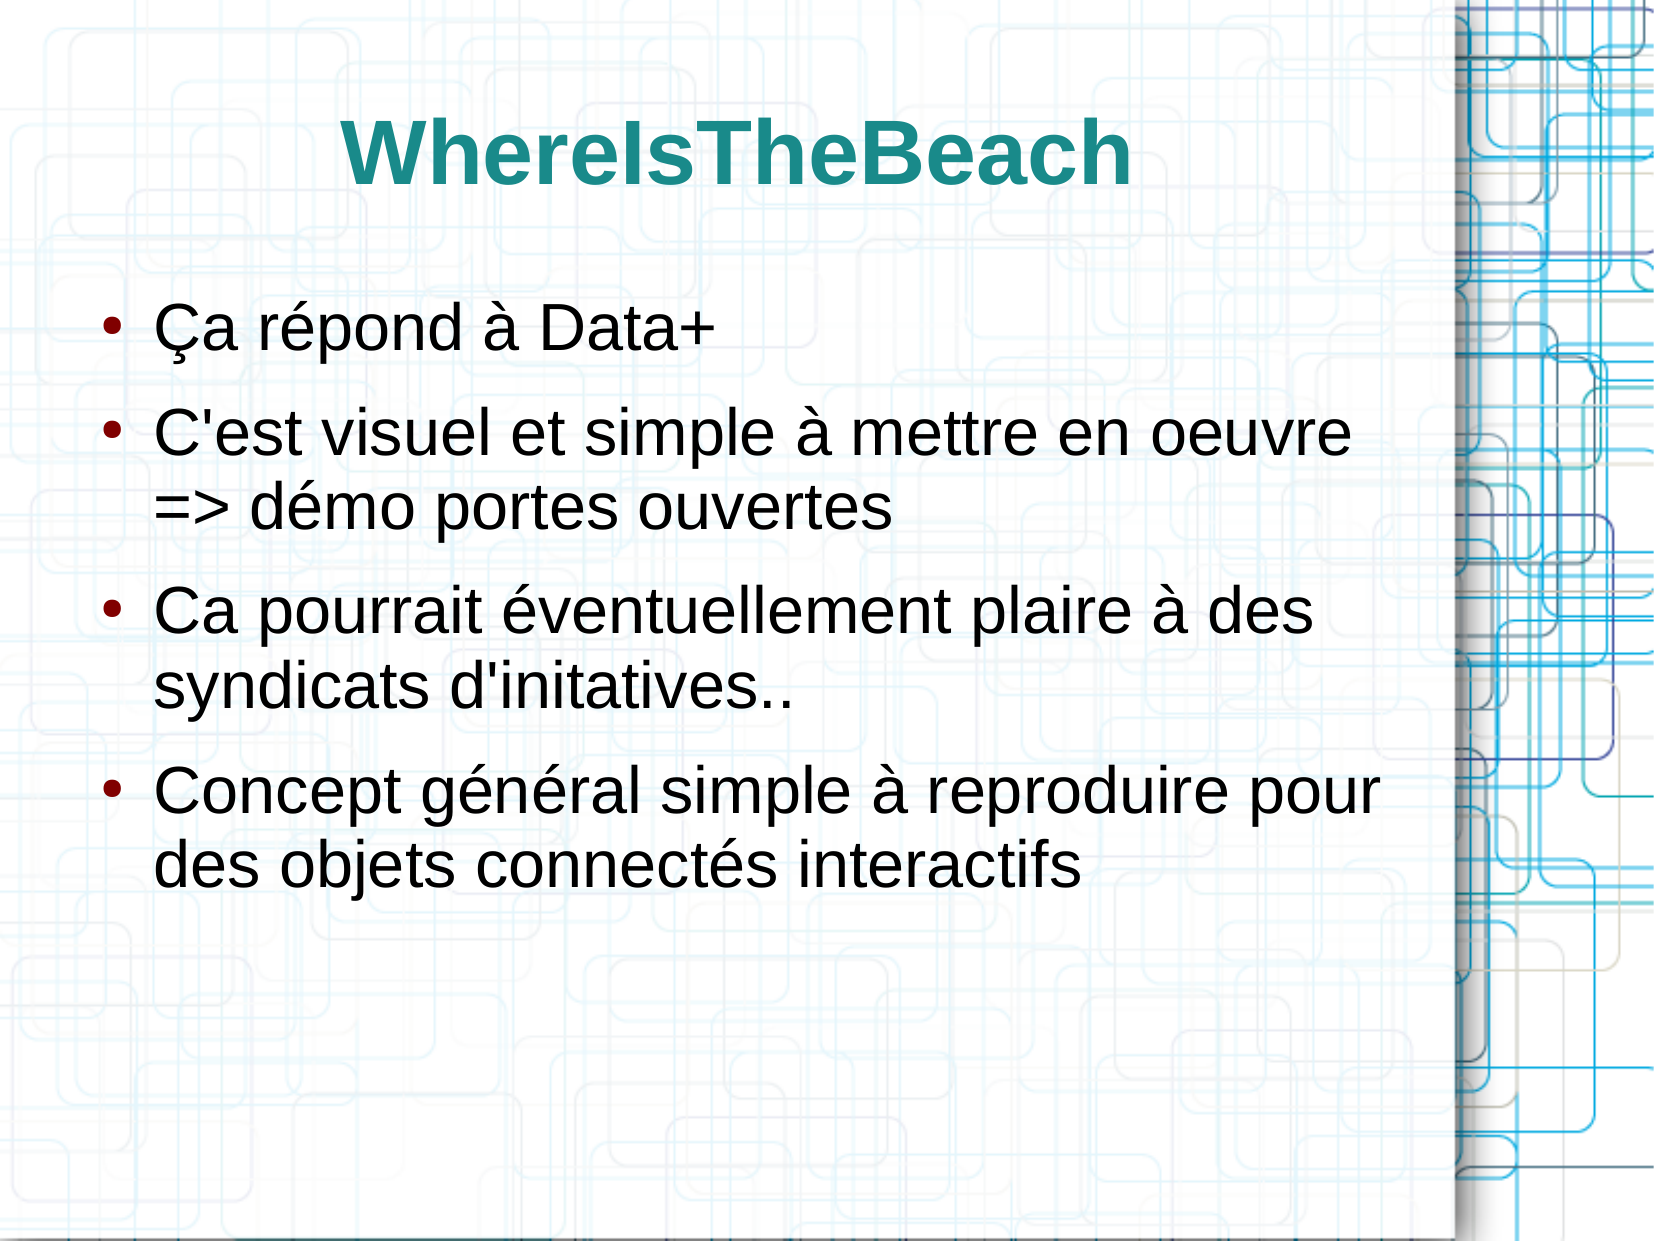

# WhereIsTheBeach
Ça répond à Data+
C'est visuel et simple à mettre en oeuvre => démo portes ouvertes
Ca pourrait éventuellement plaire à des syndicats d'initatives..
Concept général simple à reproduire pour des objets connectés interactifs